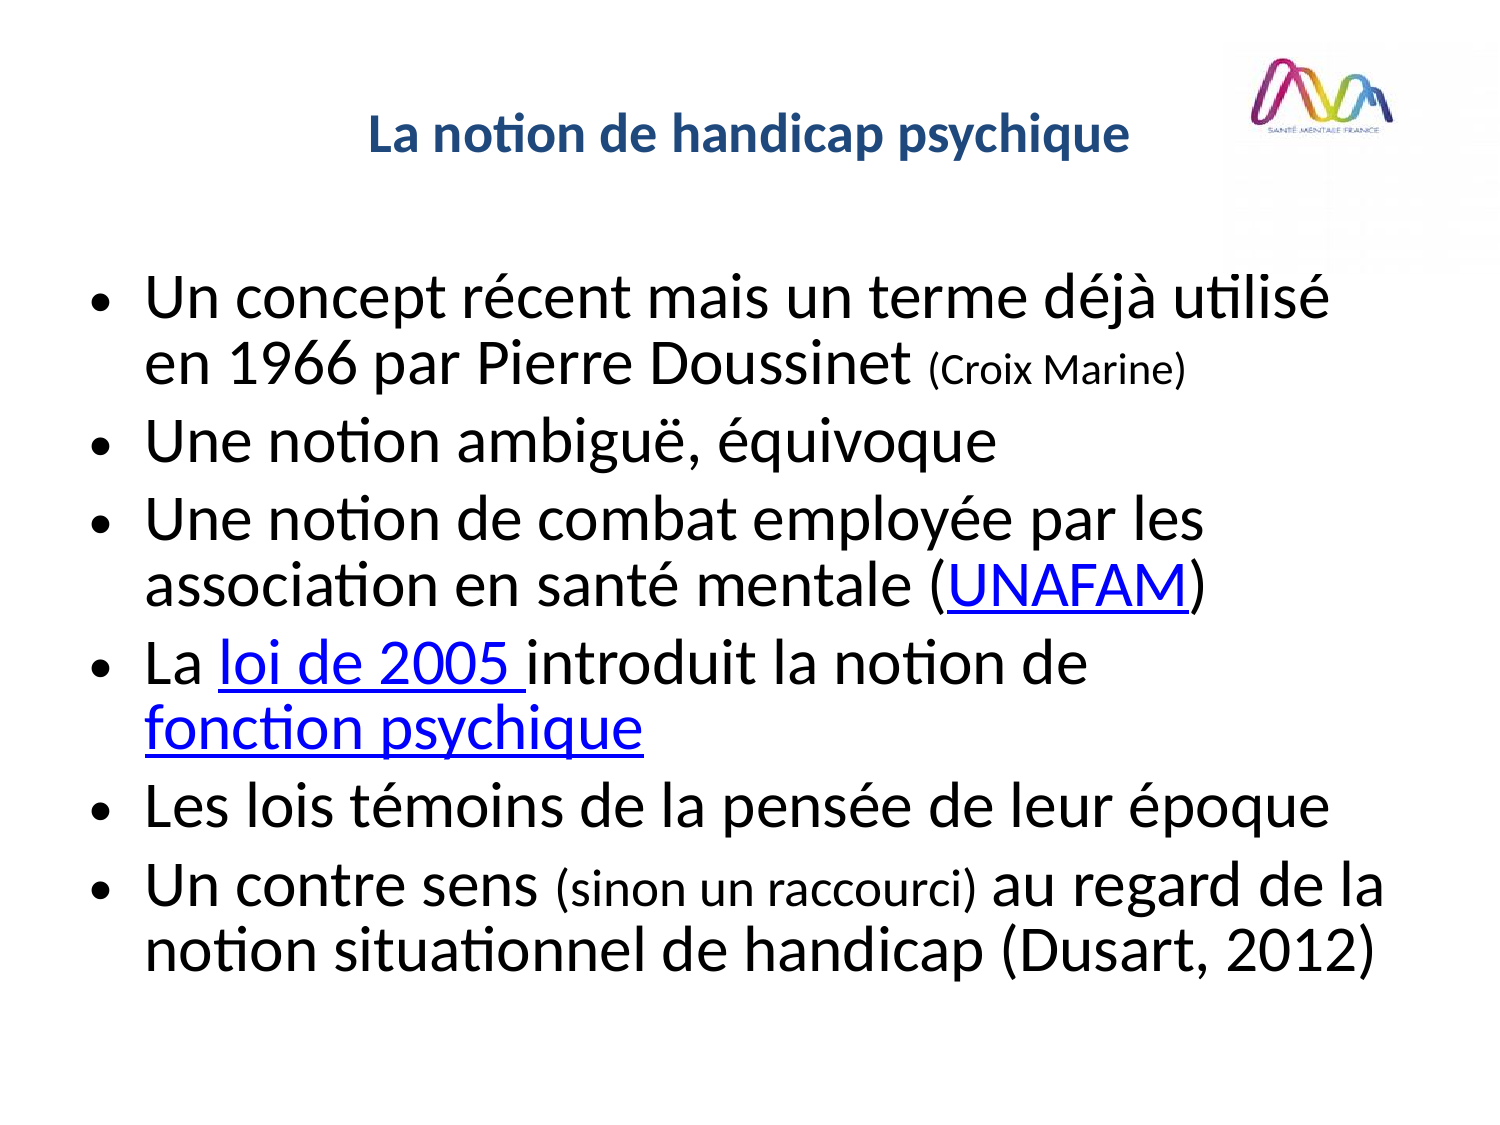

# La notion de handicap psychique
Un concept récent mais un terme déjà utilisé en 1966 par Pierre Doussinet (Croix Marine)
Une notion ambiguë, équivoque
Une notion de combat employée par les association en santé mentale (UNAFAM)
La loi de 2005 introduit la notion de fonction psychique
Les lois témoins de la pensée de leur époque
Un contre sens (sinon un raccourci) au regard de la notion situationnel de handicap (Dusart, 2012)